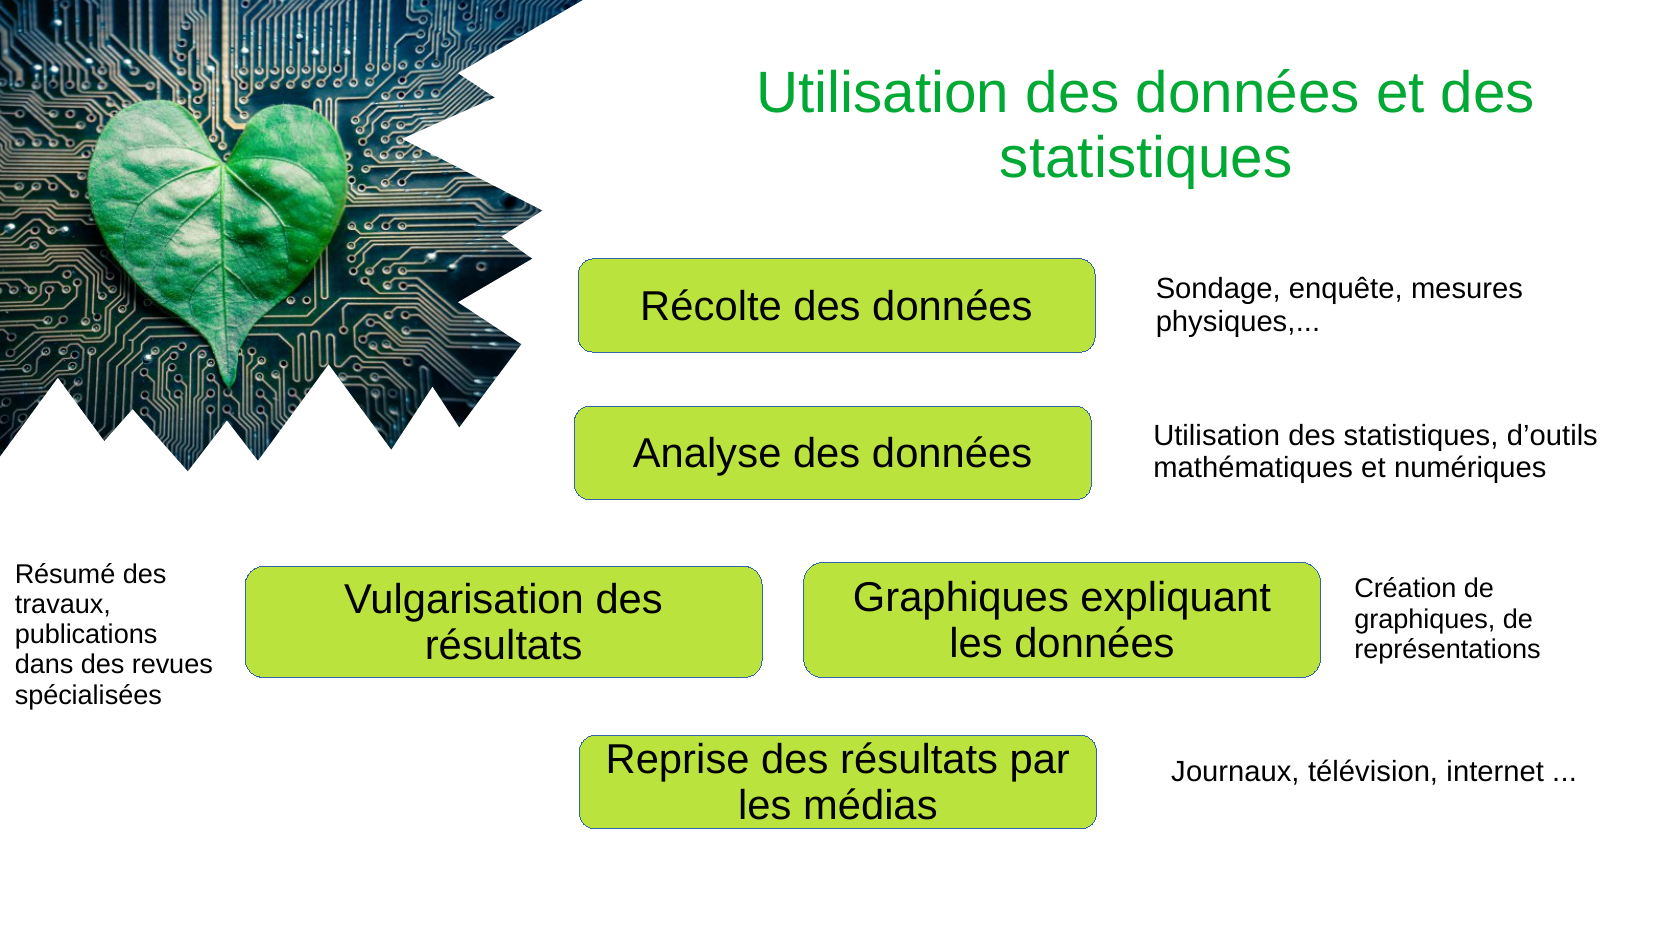

Utilisation des données et des statistiques
Récolte des données
Sondage, enquête, mesures physiques,...
Analyse des données
Utilisation des statistiques, d’outils mathématiques et numériques
Résumé des travaux, publications dans des revues spécialisées
Graphiques expliquant les données
Création de graphiques, de représentations
Vulgarisation des résultats
Reprise des résultats par les médias
Journaux, télévision, internet ...